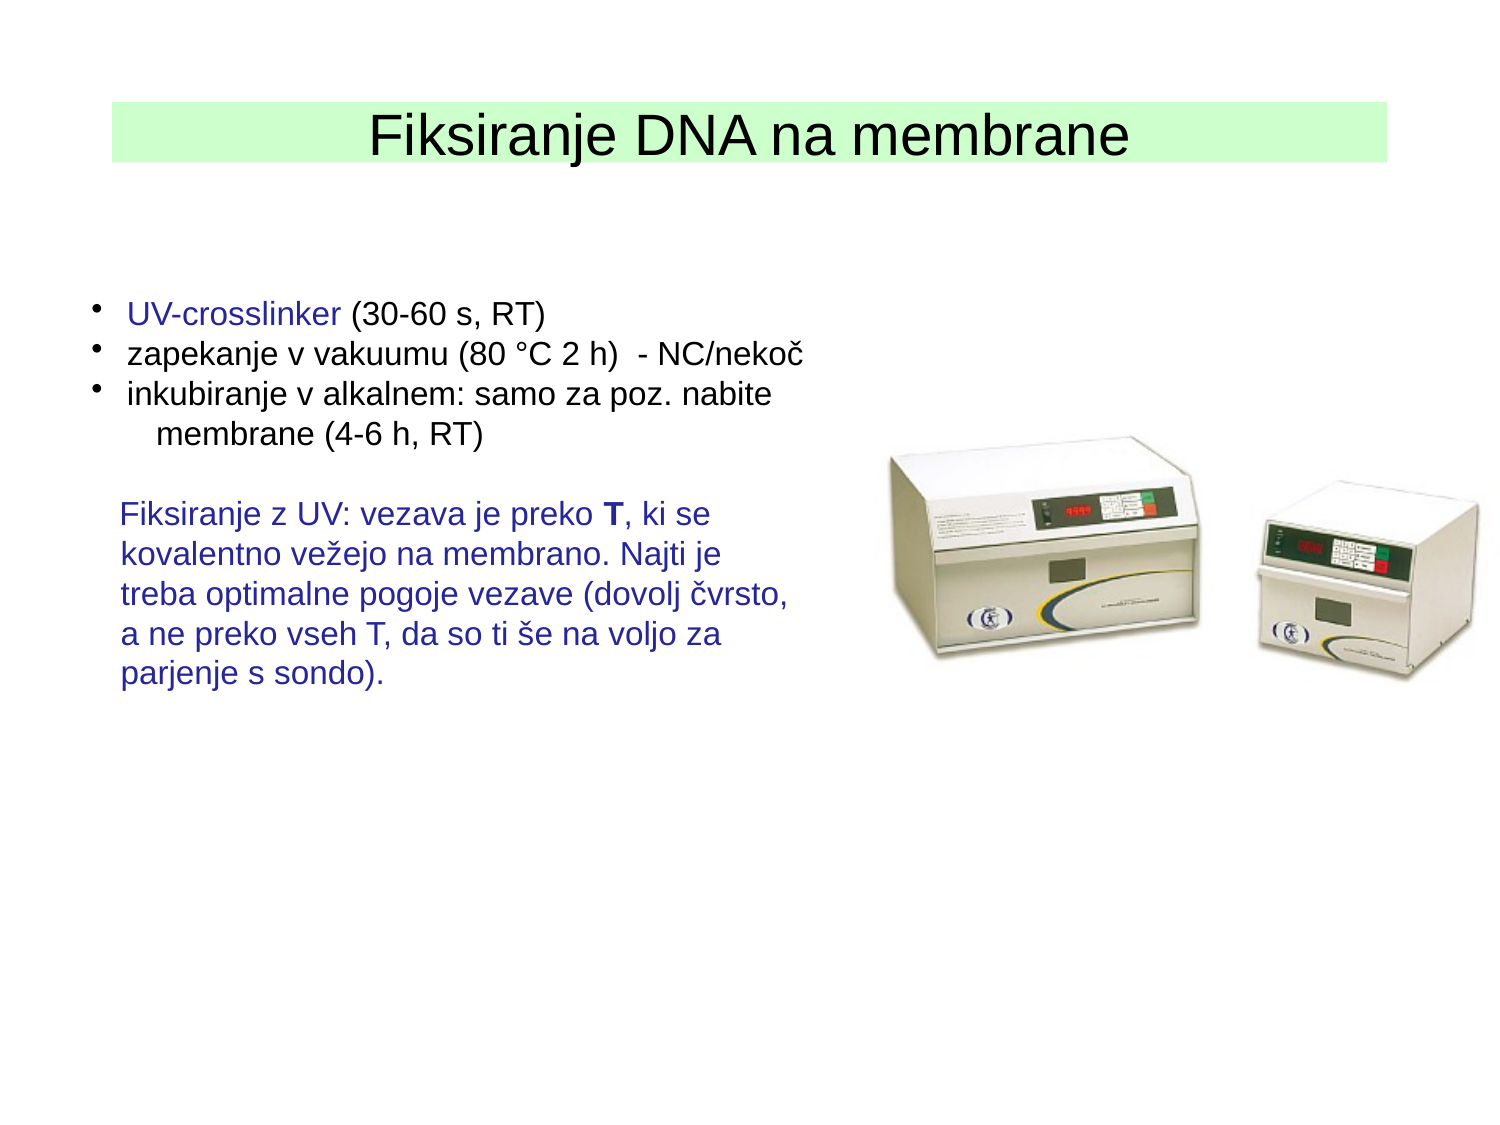

Fiksiranje DNA na membrane
UV-crosslinker (30-60 s, RT)
zapekanje v vakuumu (80 °C 2 h) - NC/nekoč
inkubiranje v alkalnem: samo za poz. nabite membrane (4-6 h, RT)
 Fiksiranje z UV: vezava je preko T, ki se kovalentno vežejo na membrano. Najti je treba optimalne pogoje vezave (dovolj čvrsto, a ne preko vseh T, da so ti še na voljo za parjenje s sondo).